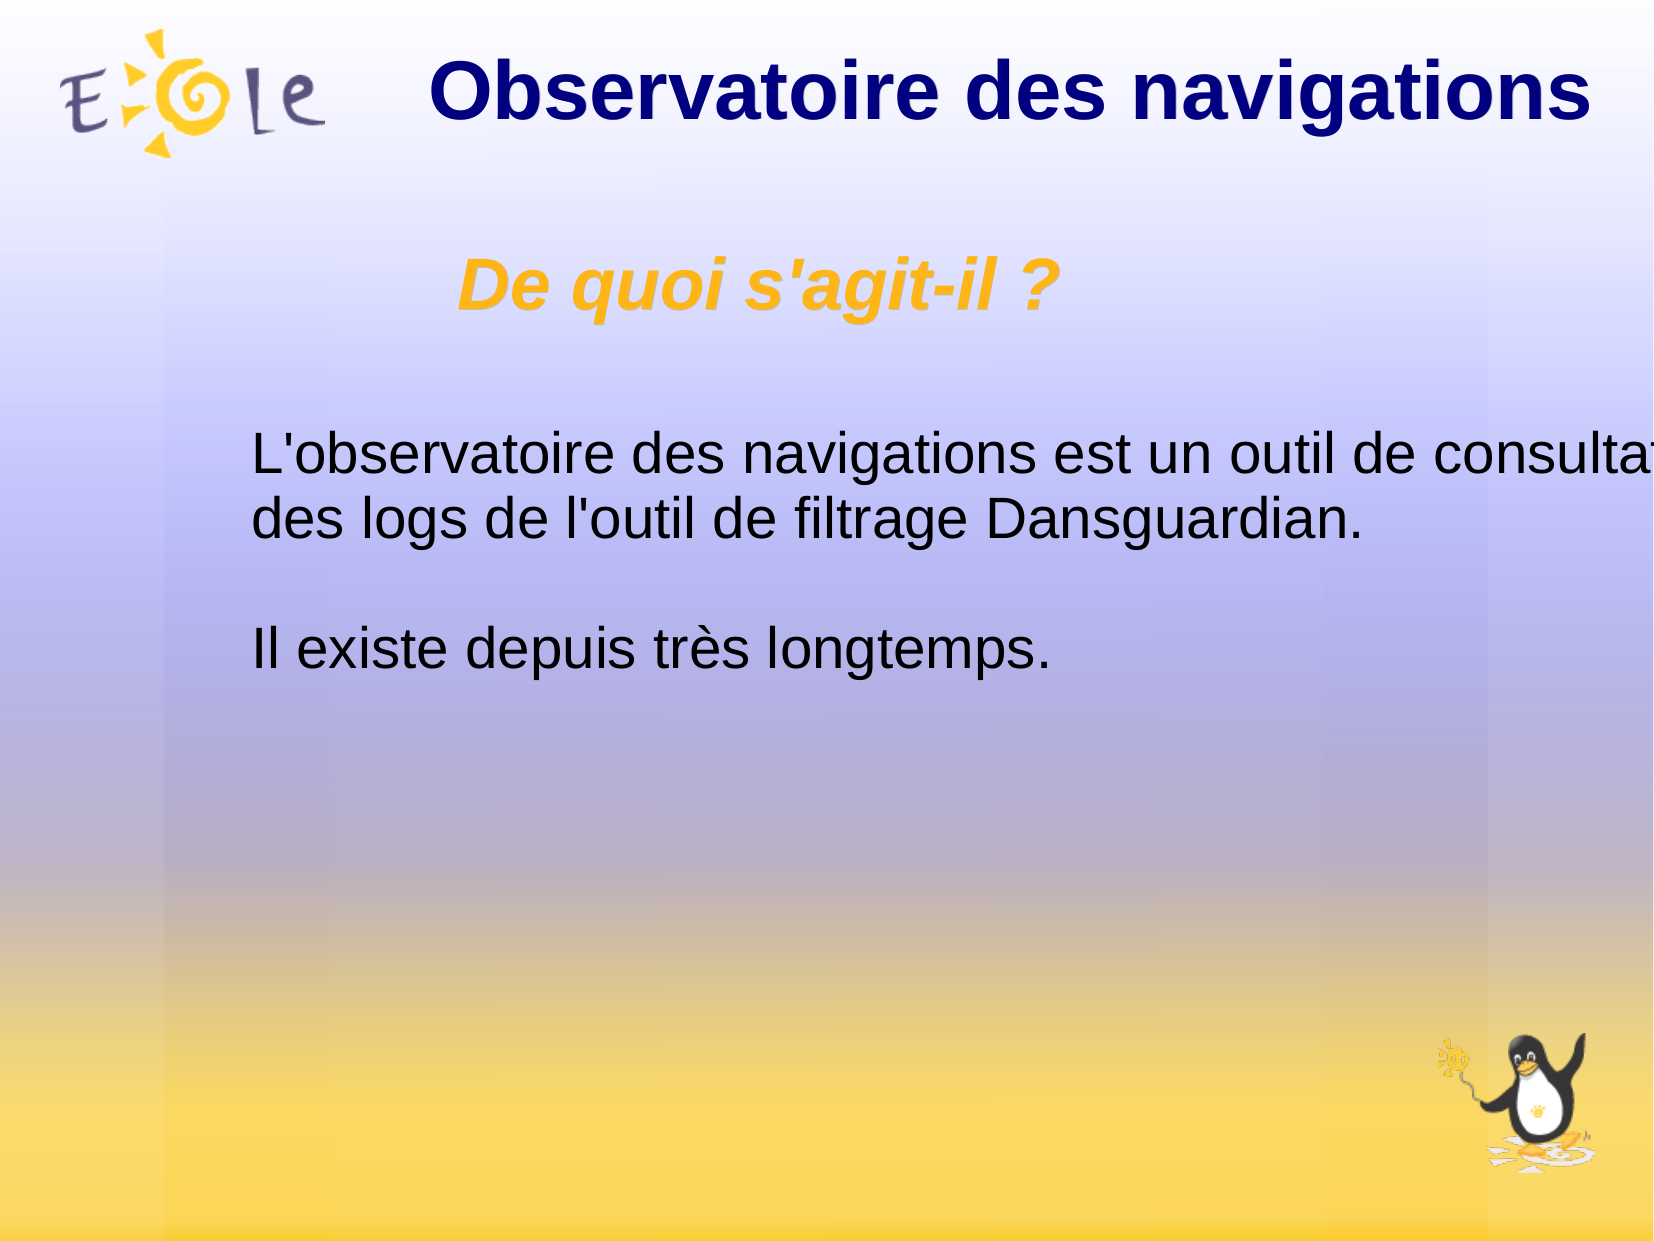

Observatoire des navigations
De quoi s'agit-il ?
L'observatoire des navigations est un outil de consultation
des logs de l'outil de filtrage Dansguardian.
Il existe depuis très longtemps.